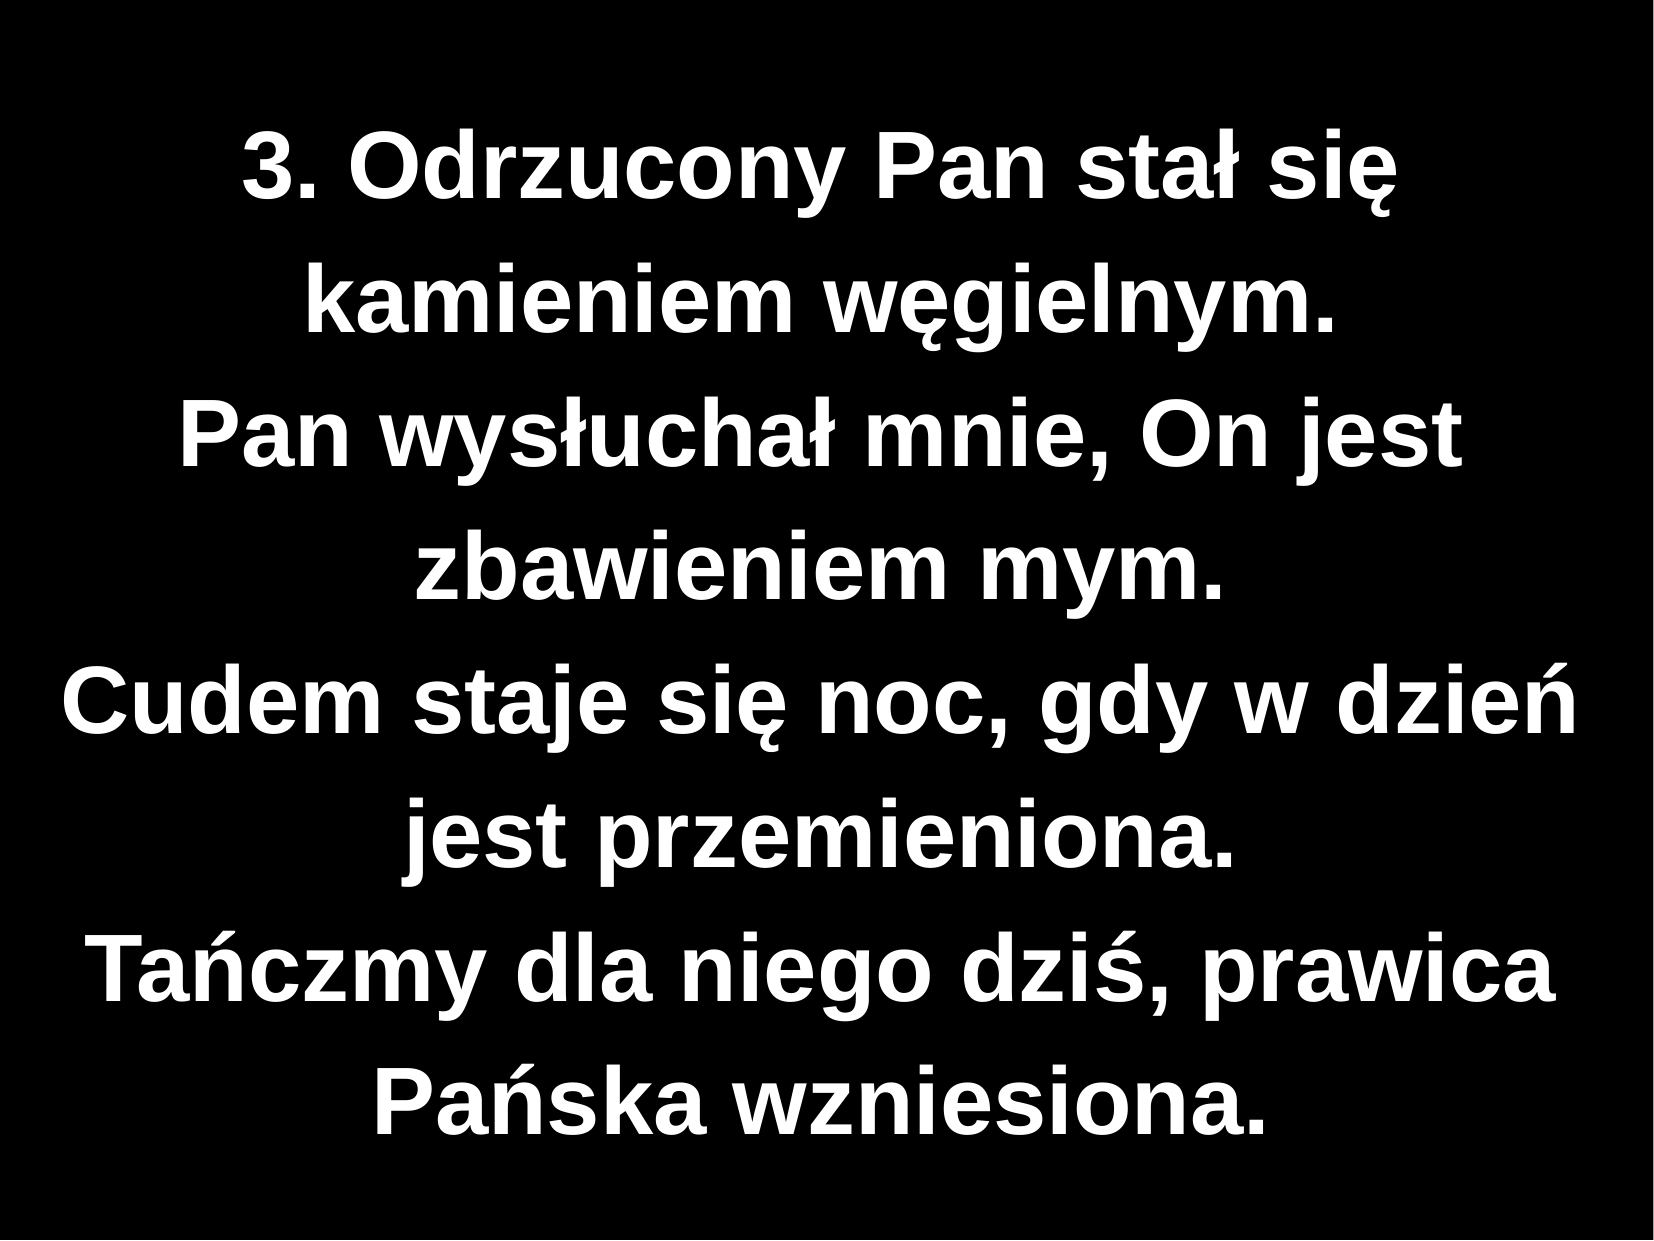

# 3. Odrzucony Pan stał się kamieniem węgielnym.
Pan wysłuchał mnie, On jest zbawieniem mym.
Cudem staje się noc, gdy w dzień jest przemieniona.
Tańczmy dla niego dziś, prawica Pańska wzniesiona.